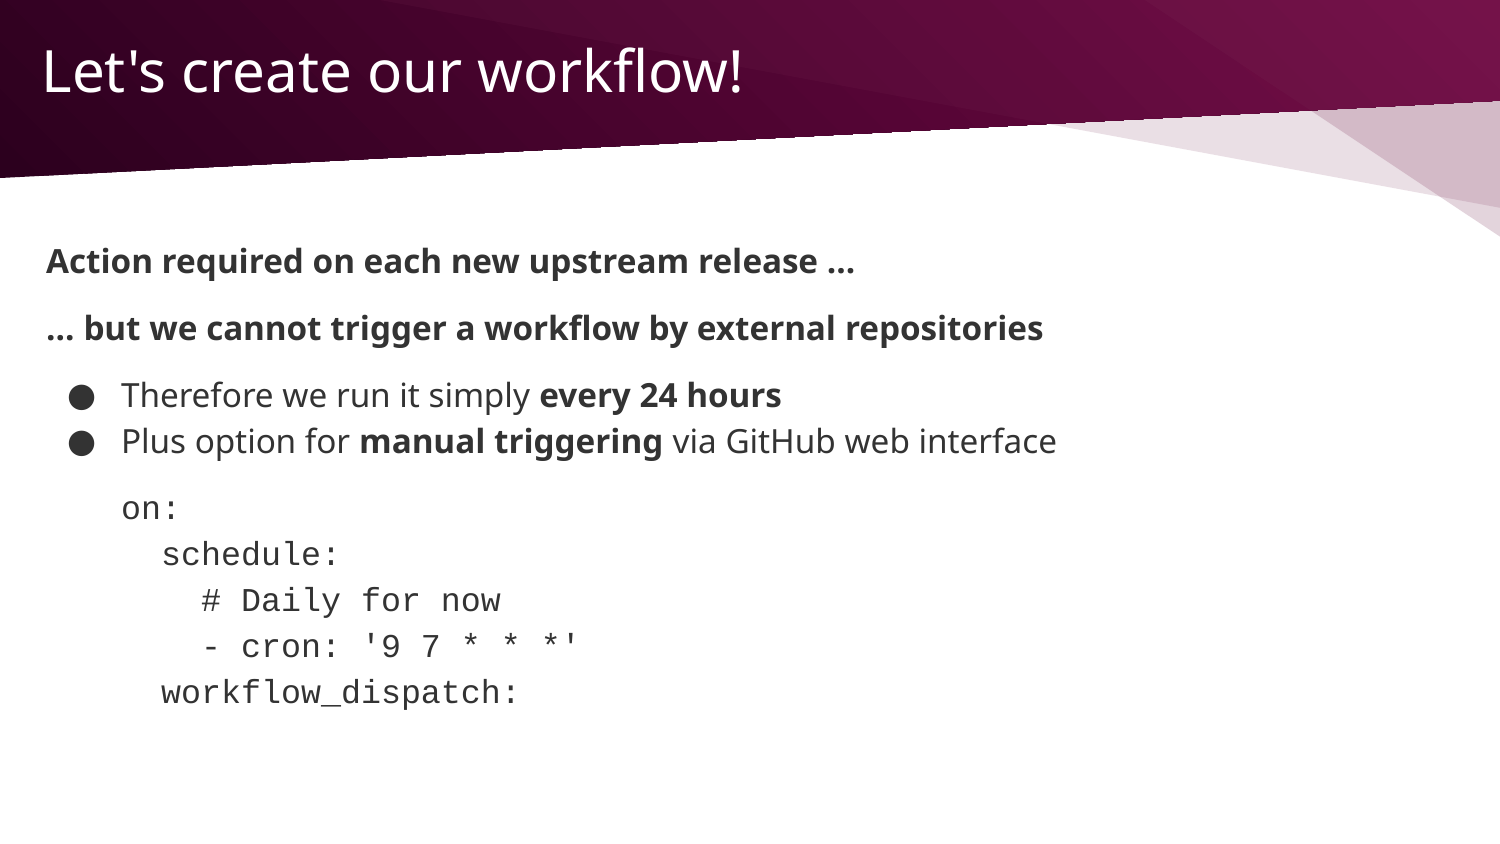

Let's create our workflow!
# Action required on each new upstream release …
… but we cannot trigger a workflow by external repositories
Therefore we run it simply every 24 hours
Plus option for manual triggering via GitHub web interface
	on:
	 schedule:
	 # Daily for now
	 - cron: '9 7 * * *'
	 workflow_dispatch: